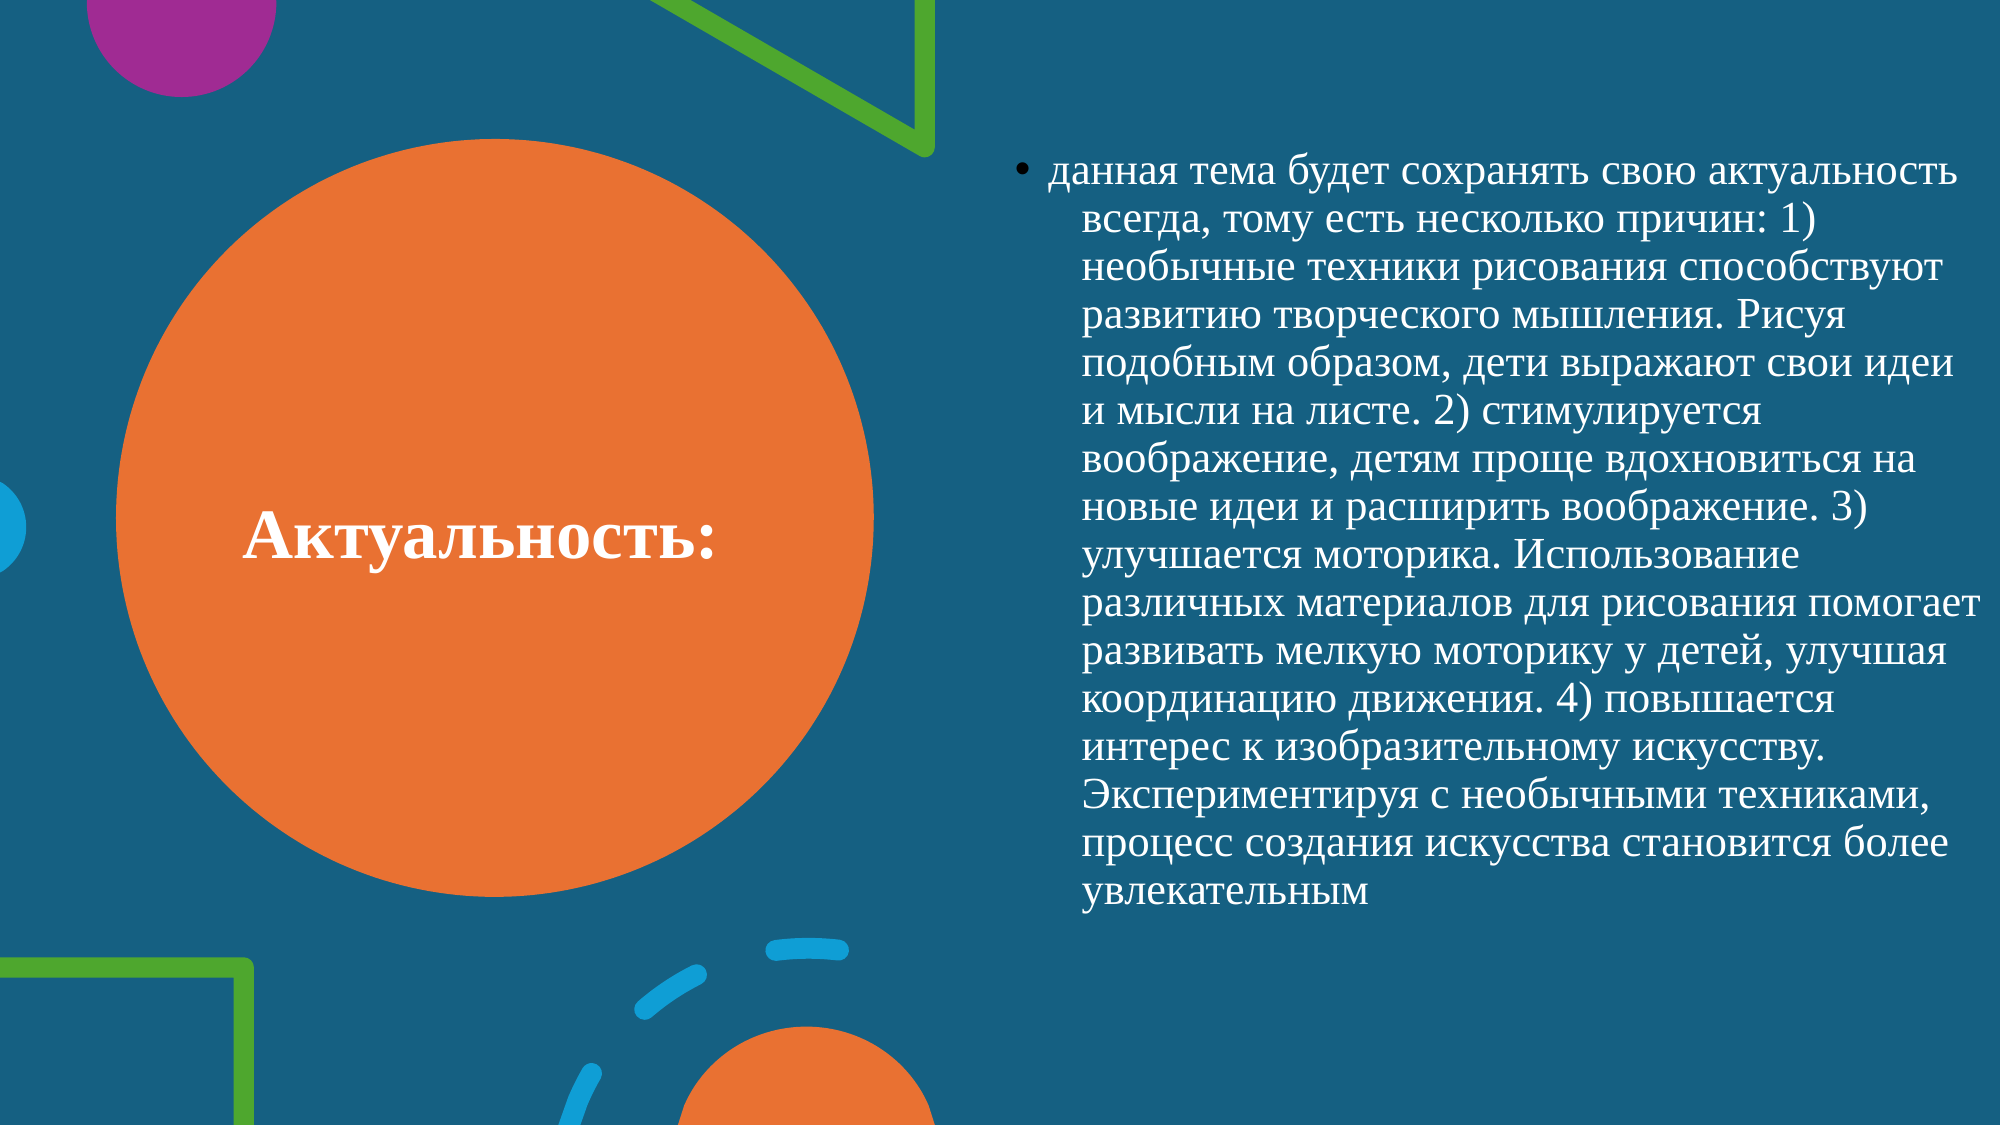

данная тема будет сохранять свою актуальность всегда, тому есть несколько причин: 1) необычные техники рисования способствуют развитию творческого мышления. Рисуя подобным образом, дети выражают свои идеи и мысли на листе. 2) стимулируется воображение, детям проще вдохновиться на новые идеи и расширить воображение. 3) улучшается моторика. Использование различных материалов для рисования помогает развивать мелкую моторику у детей, улучшая координацию движения. 4) повышается интерес к изобразительному искусству. Экспериментируя с необычными техниками, процесс создания искусства становится более увлекательным
# Актуальность: